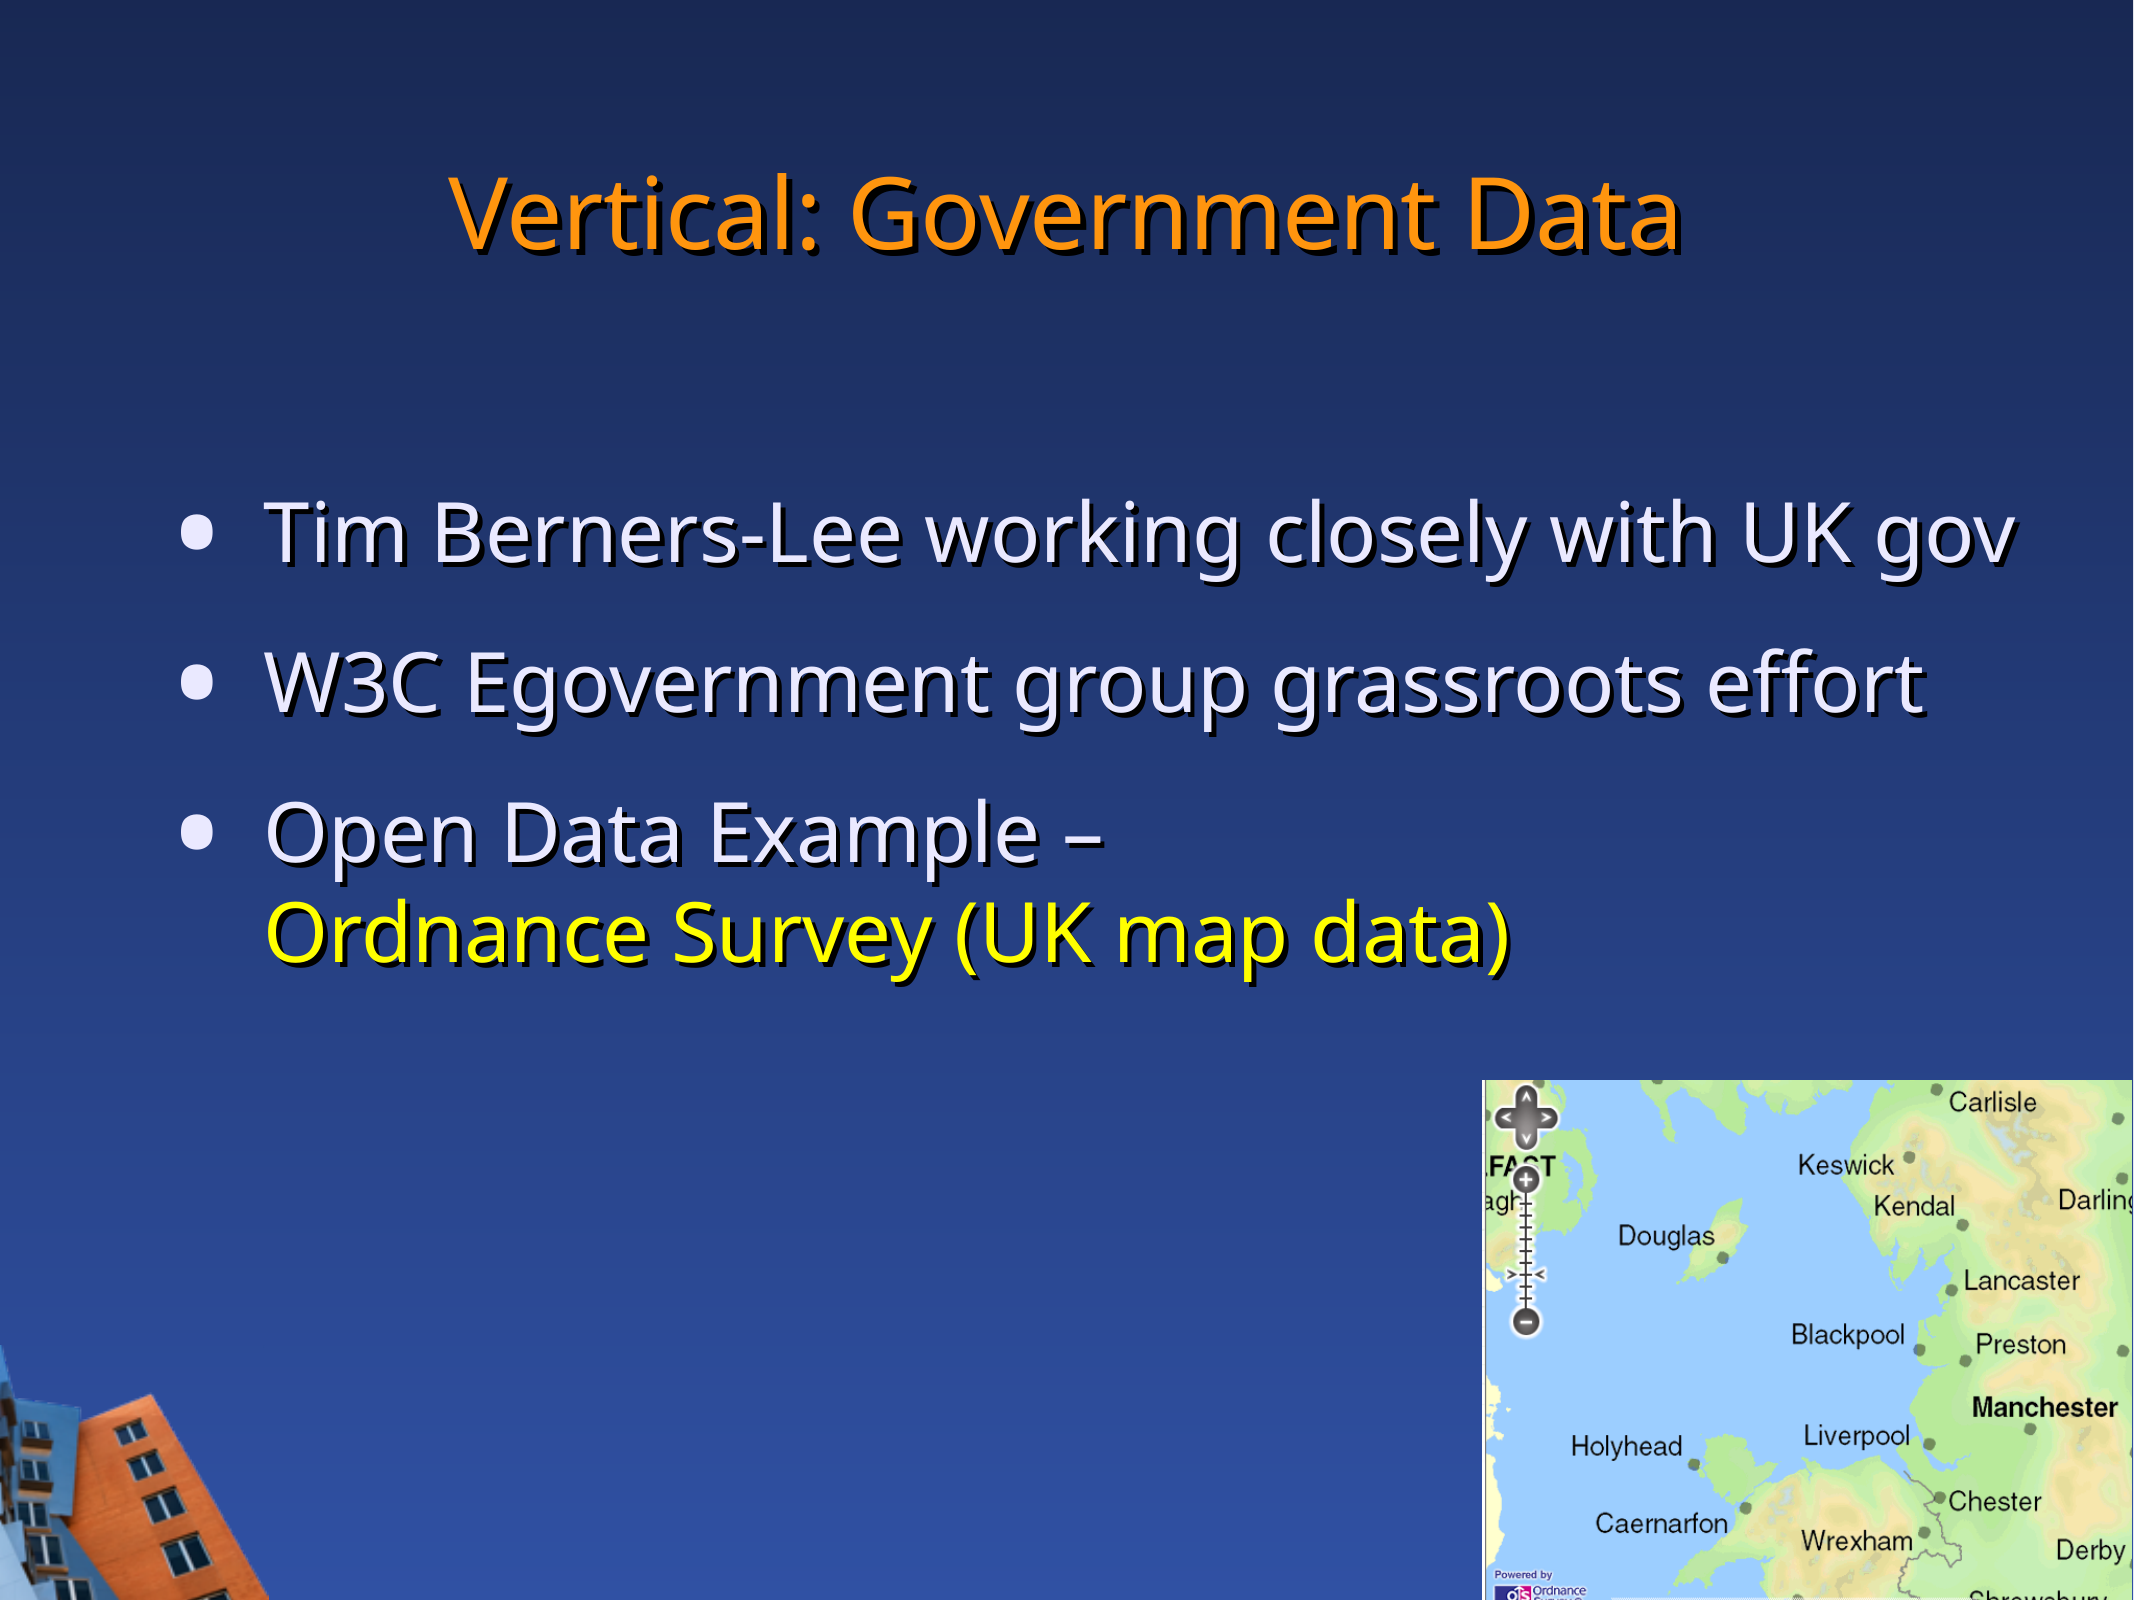

# Vertical: Government Data
Tim Berners-Lee working closely with UK gov
W3C Egovernment group grassroots effort
Open Data Example – Ordnance Survey (UK map data)